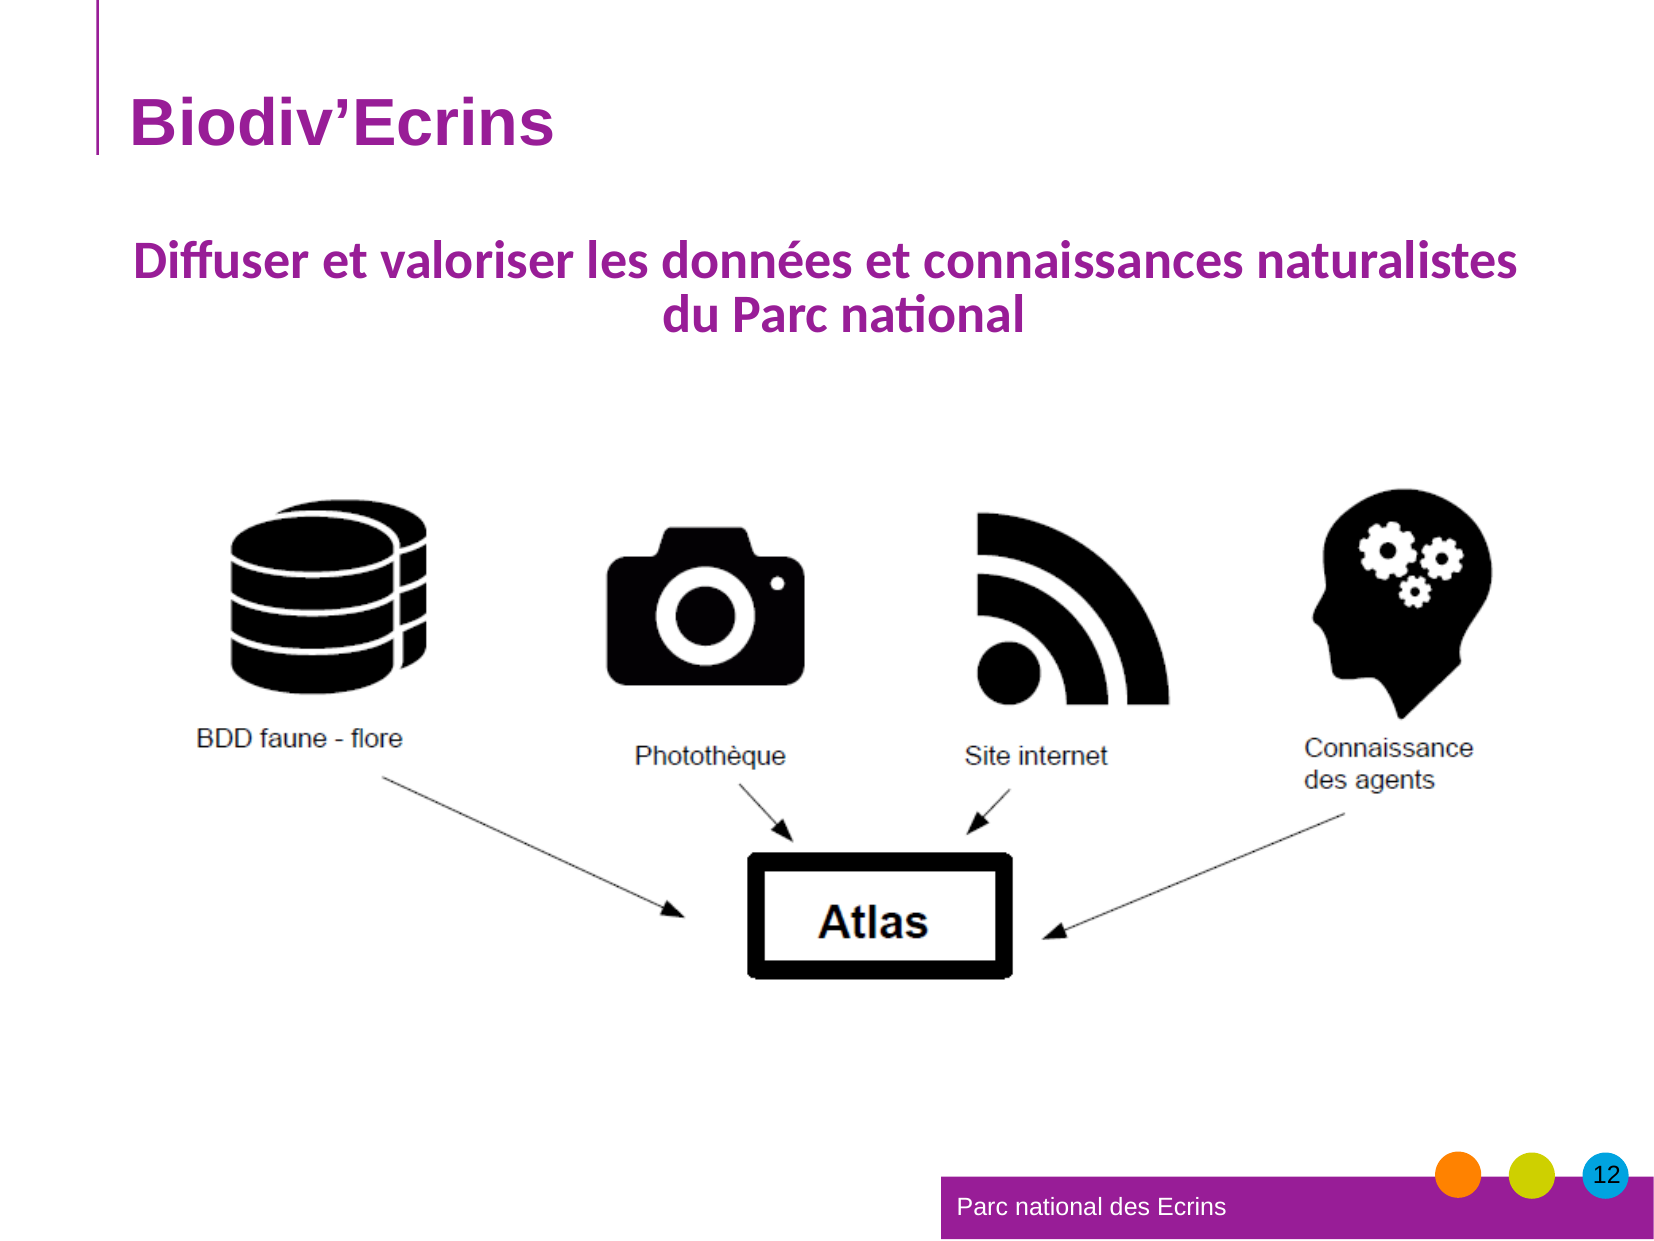

# Biodiv’Ecrins
Diffuser et valoriser les données et connaissances naturalistes
du Parc national